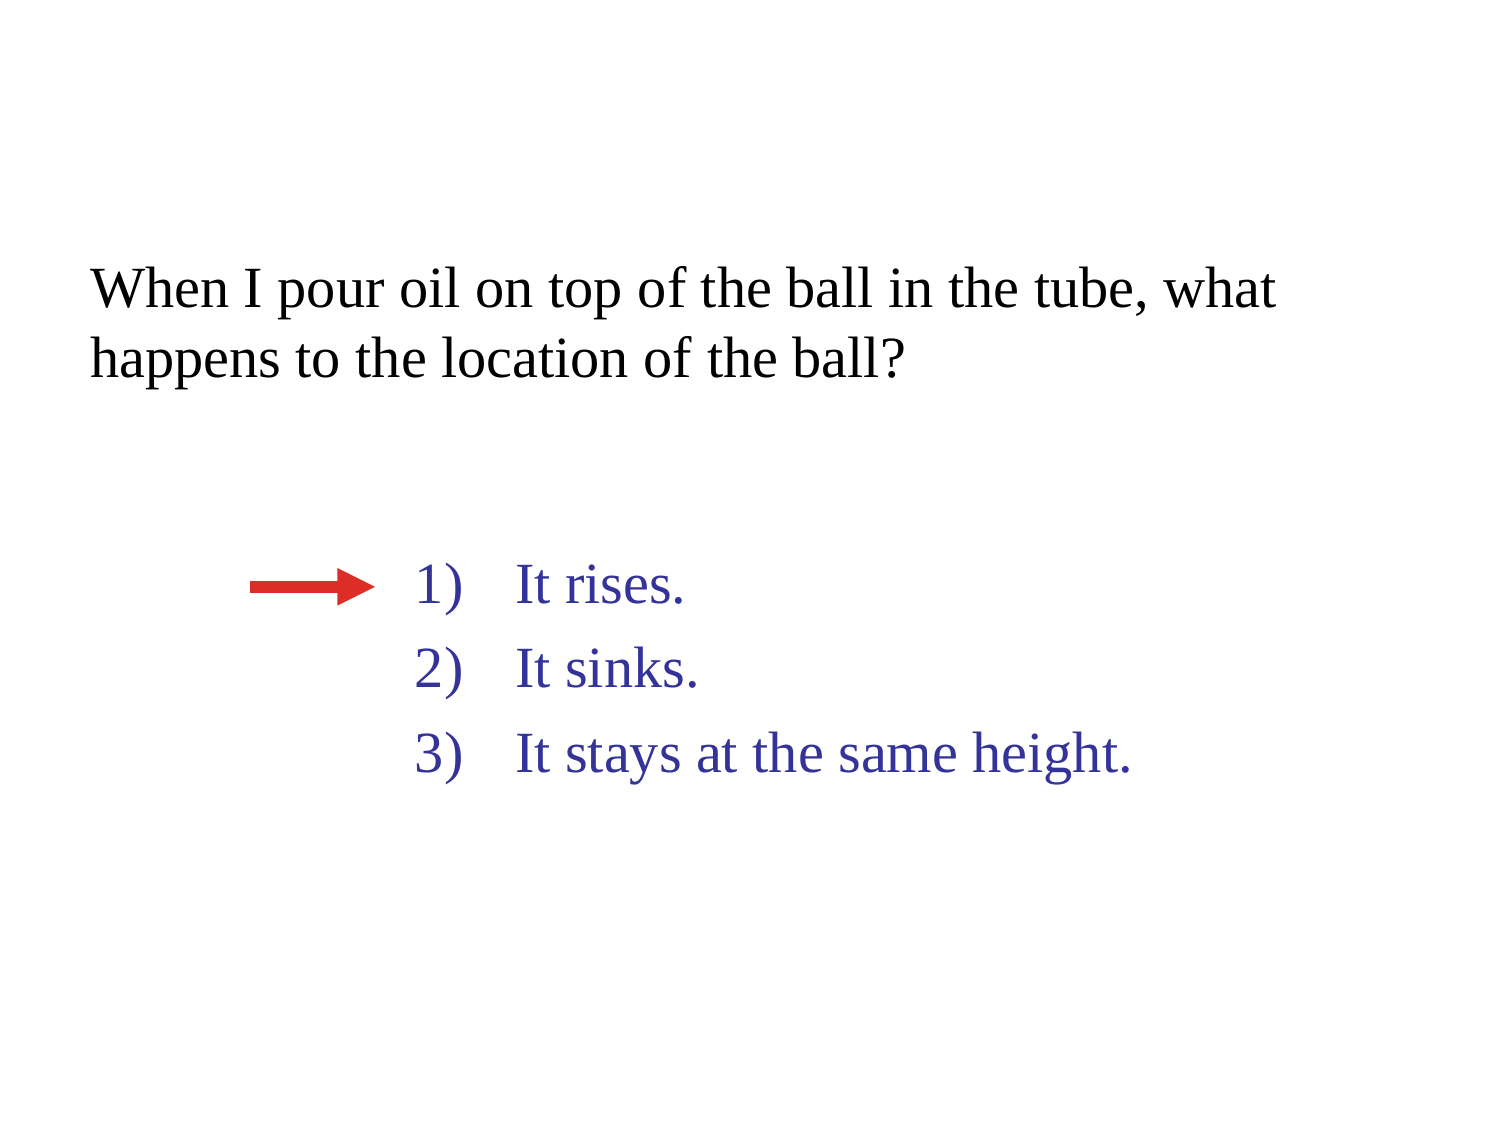

# When I pour oil on top of the ball in the tube, what happens to the location of the ball?
It rises.
It sinks.
It stays at the same height.